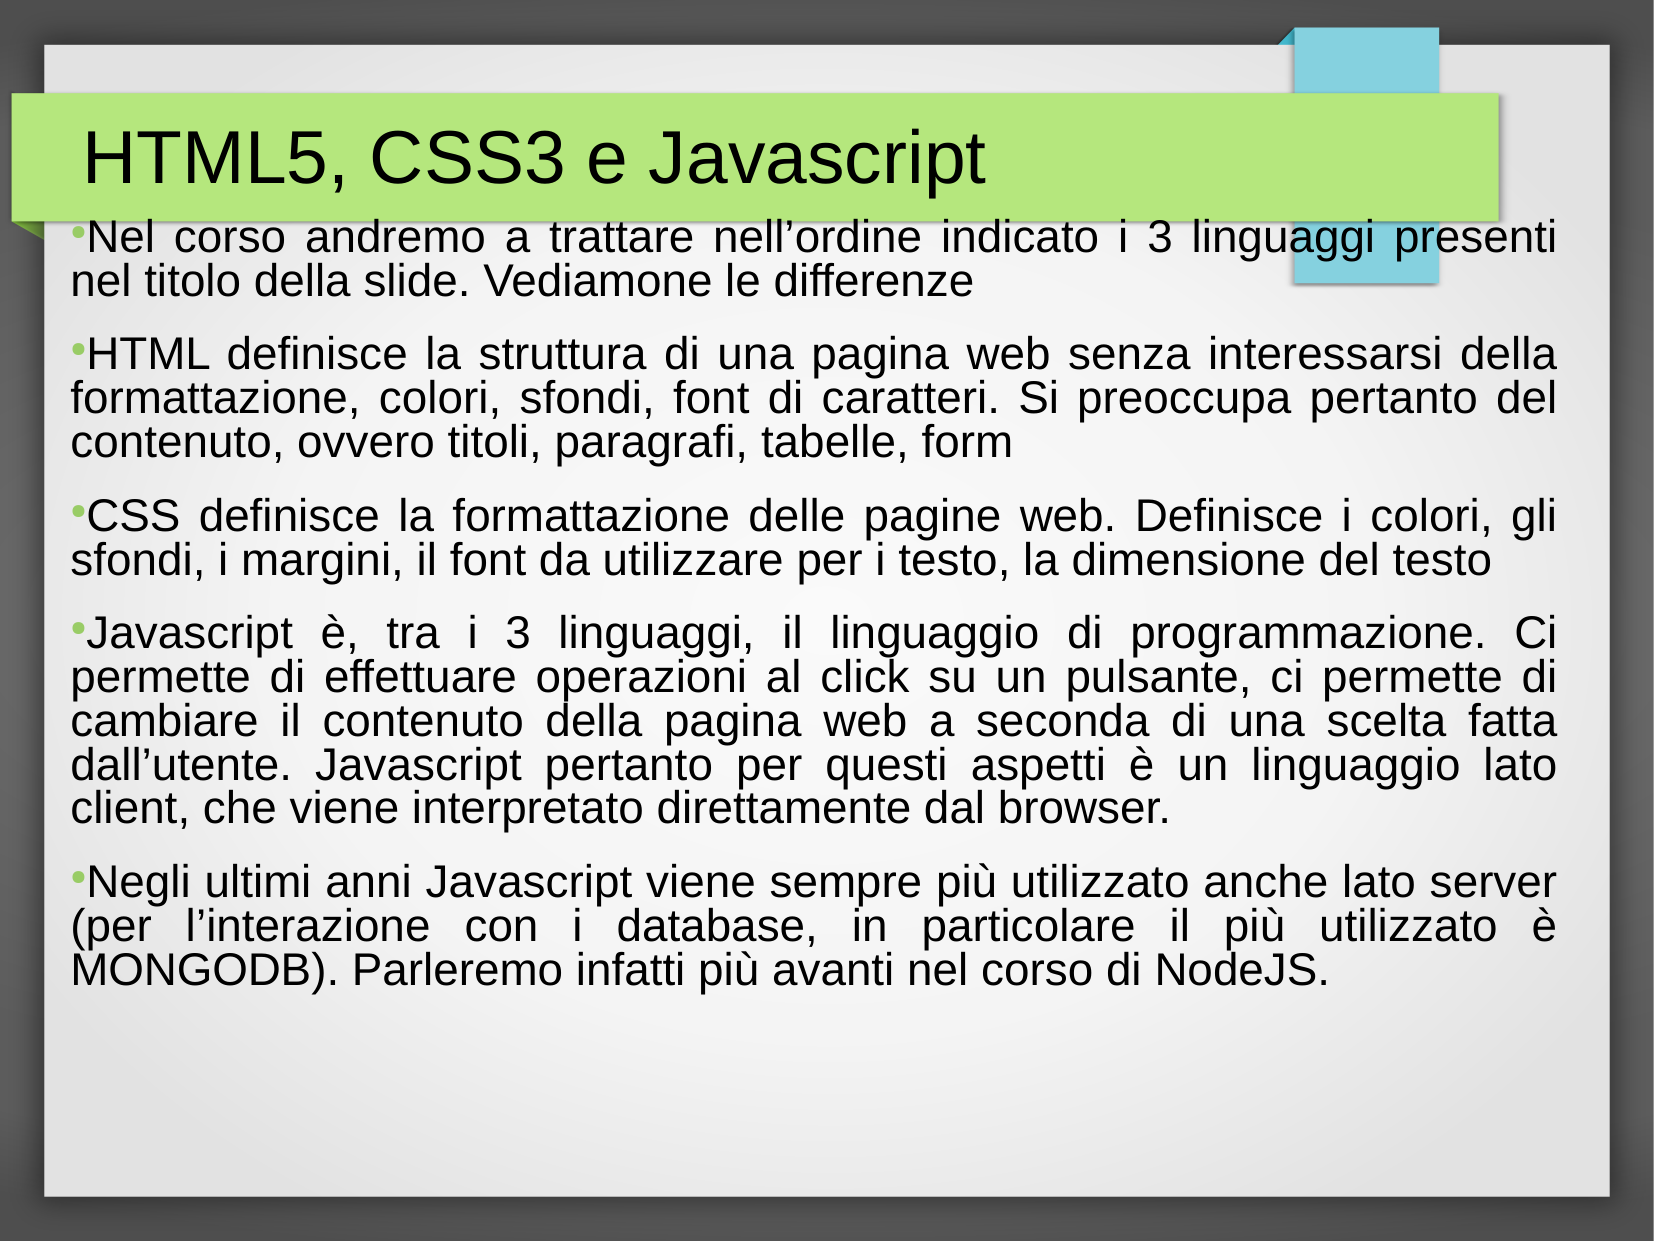

# HTML5, CSS3 e Javascript
Nel corso andremo a trattare nell’ordine indicato i 3 linguaggi presenti nel titolo della slide. Vediamone le differenze
HTML definisce la struttura di una pagina web senza interessarsi della formattazione, colori, sfondi, font di caratteri. Si preoccupa pertanto del contenuto, ovvero titoli, paragrafi, tabelle, form
CSS definisce la formattazione delle pagine web. Definisce i colori, gli sfondi, i margini, il font da utilizzare per i testo, la dimensione del testo
Javascript è, tra i 3 linguaggi, il linguaggio di programmazione. Ci permette di effettuare operazioni al click su un pulsante, ci permette di cambiare il contenuto della pagina web a seconda di una scelta fatta dall’utente. Javascript pertanto per questi aspetti è un linguaggio lato client, che viene interpretato direttamente dal browser.
Negli ultimi anni Javascript viene sempre più utilizzato anche lato server (per l’interazione con i database, in particolare il più utilizzato è MONGODB). Parleremo infatti più avanti nel corso di NodeJS.